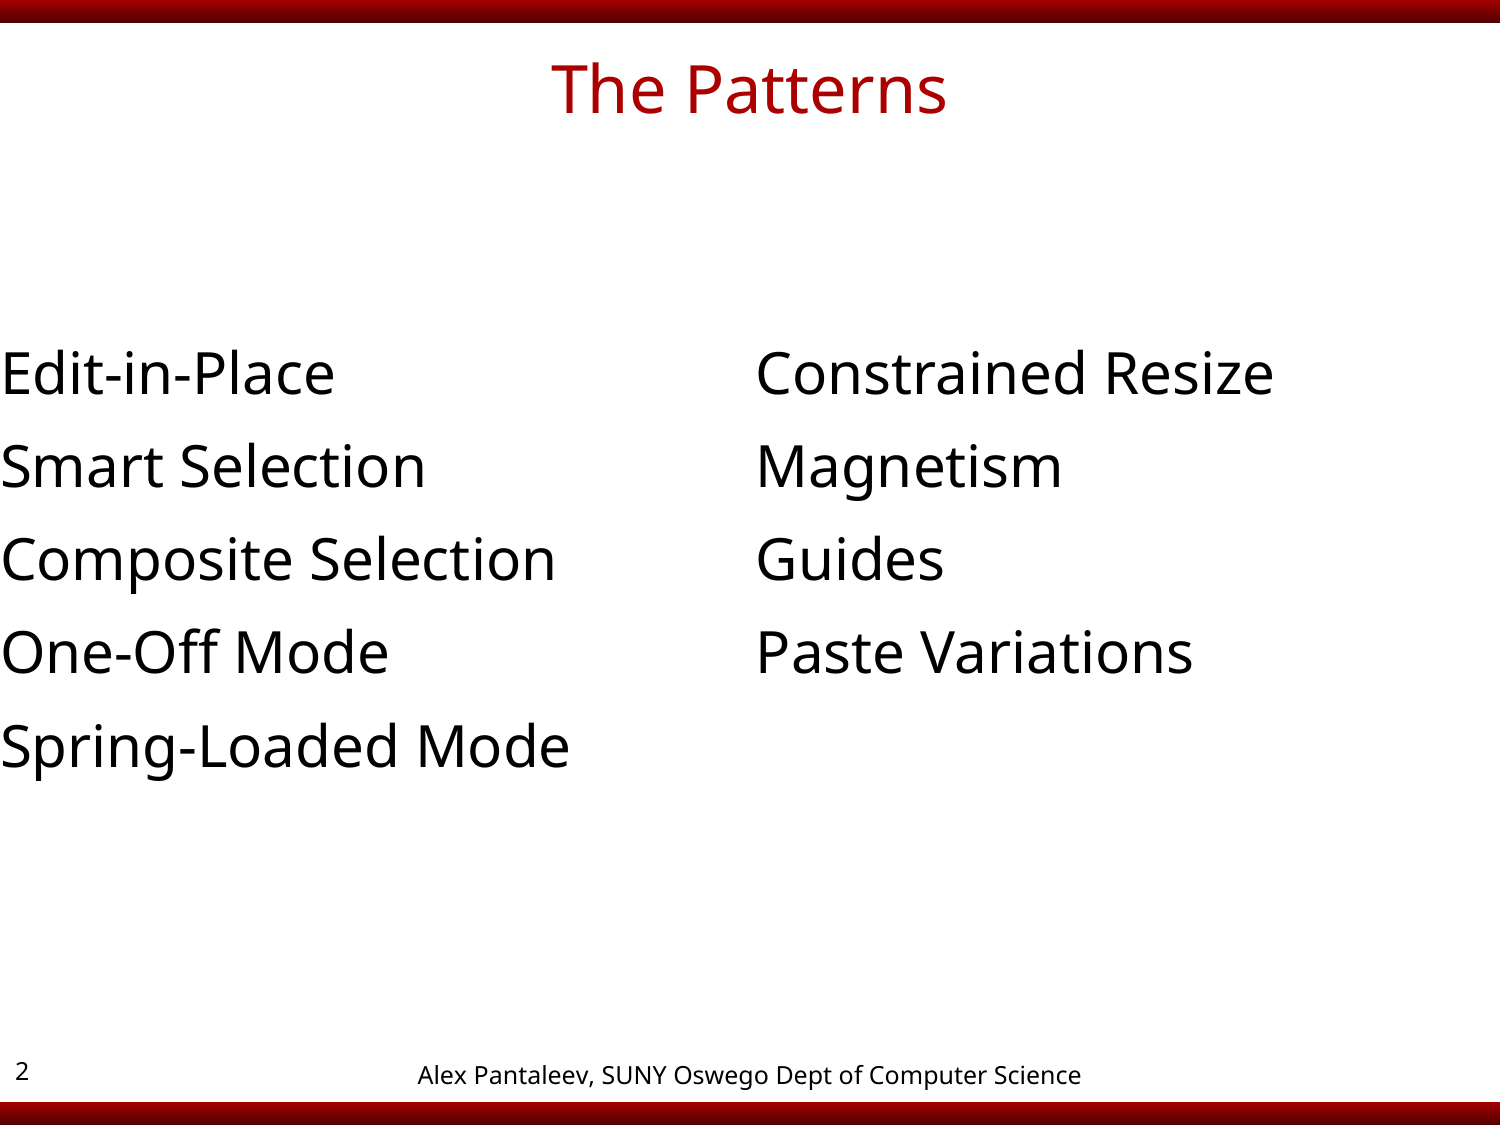

# The Patterns
Edit-in-Place
Smart Selection
Composite Selection
One-Off Mode
Spring-Loaded Mode
Constrained Resize
Magnetism
Guides
Paste Variations
2